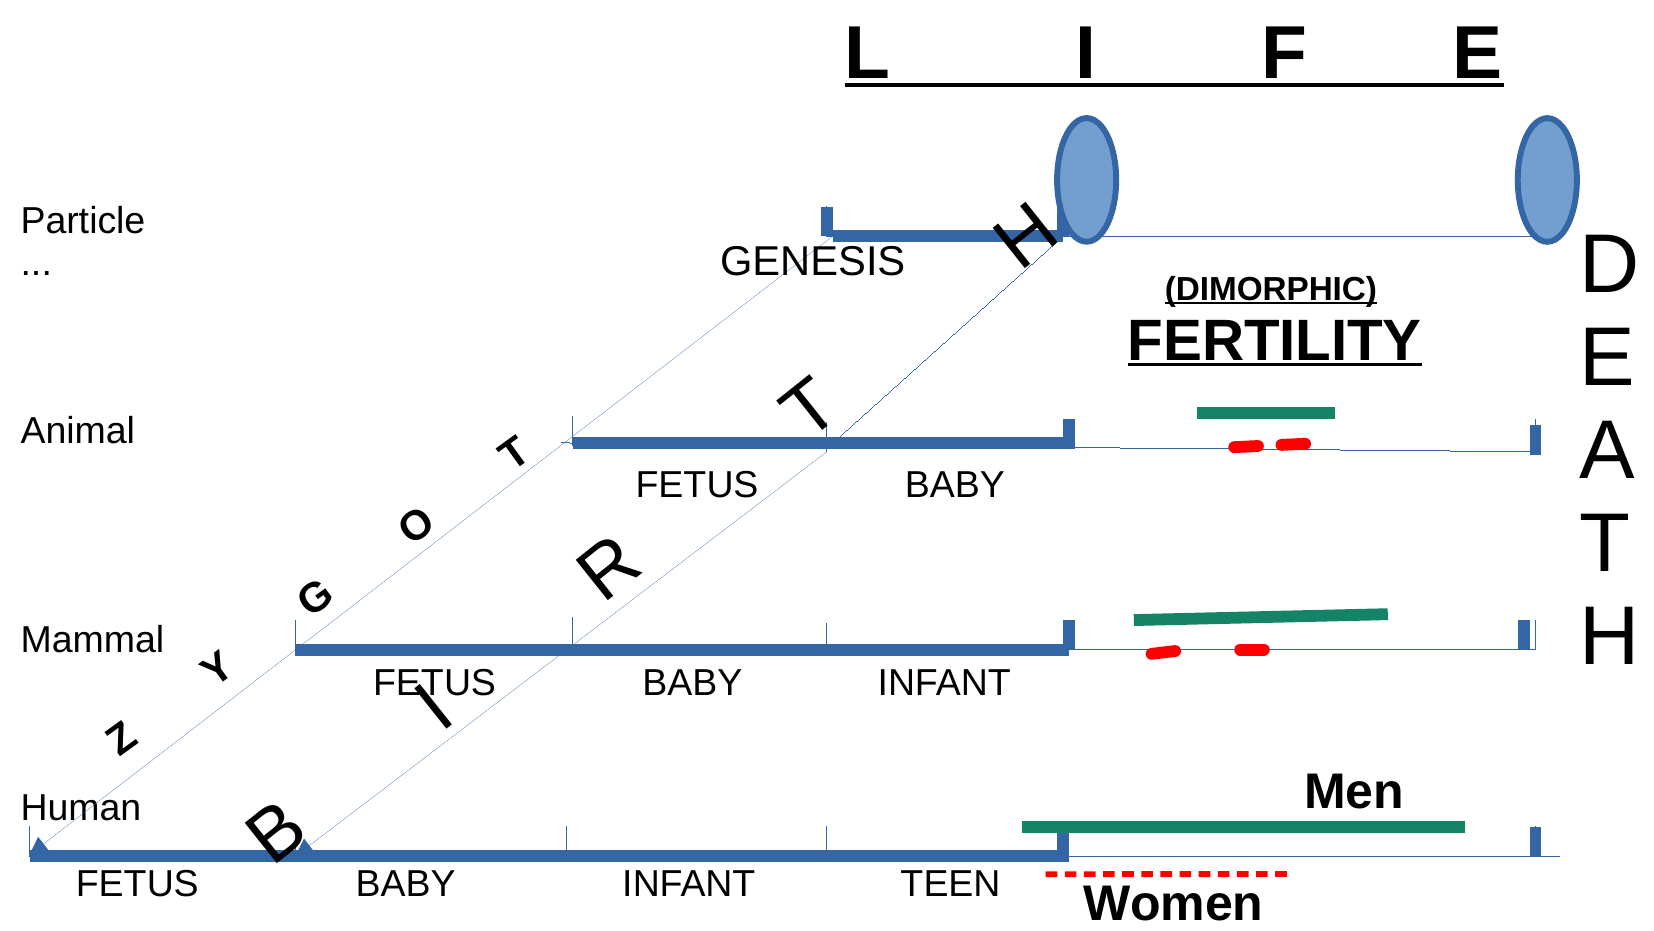

L I F E
D
E
A
T
H
Particle
...
Animal
Mammal
Human
GENESIS
 (DIMORPHIC)
FERTILITY
 FETUS BABY
B I R T H
Z Y G O T
 FETUS BABY INFANT
 Men
Women
 FETUS BABY INFANT TEEN